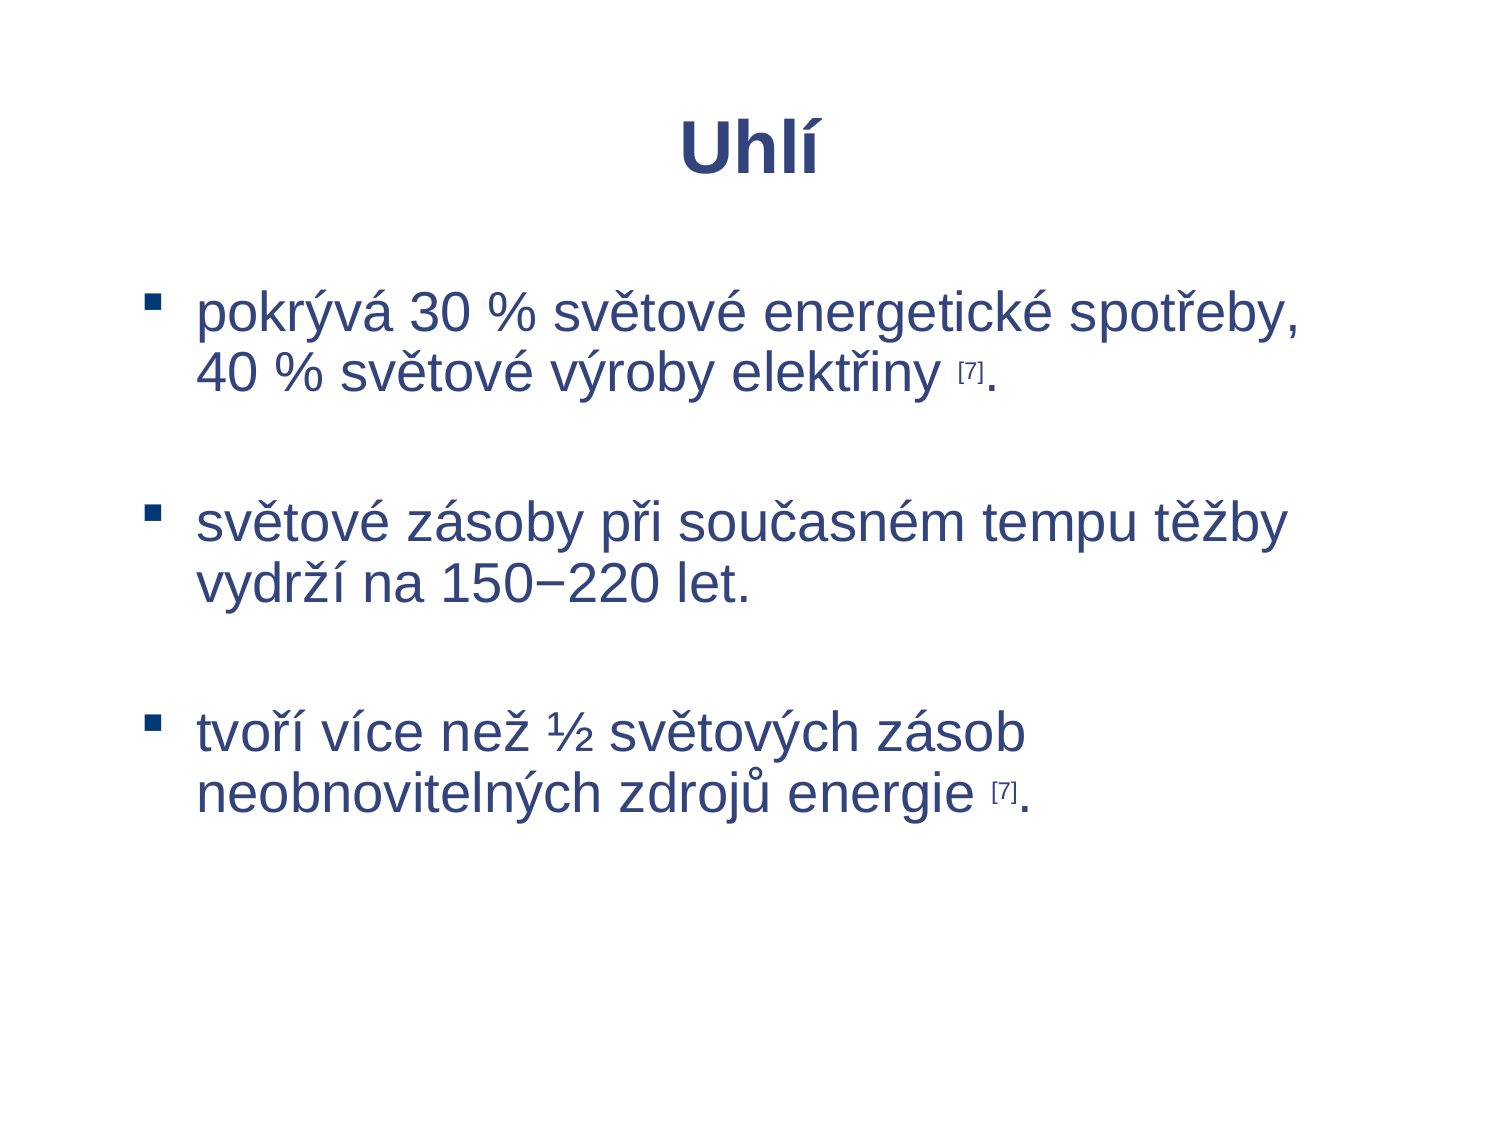

# Uhlí
pokrývá 30 % světové energetické spotřeby,
40 % světové výroby elektřiny [7].
světové zásoby při současném tempu těžby vydrží na 150−220 let.
tvoří více než ½ světových zásob neobnovitelných zdrojů energie [7].